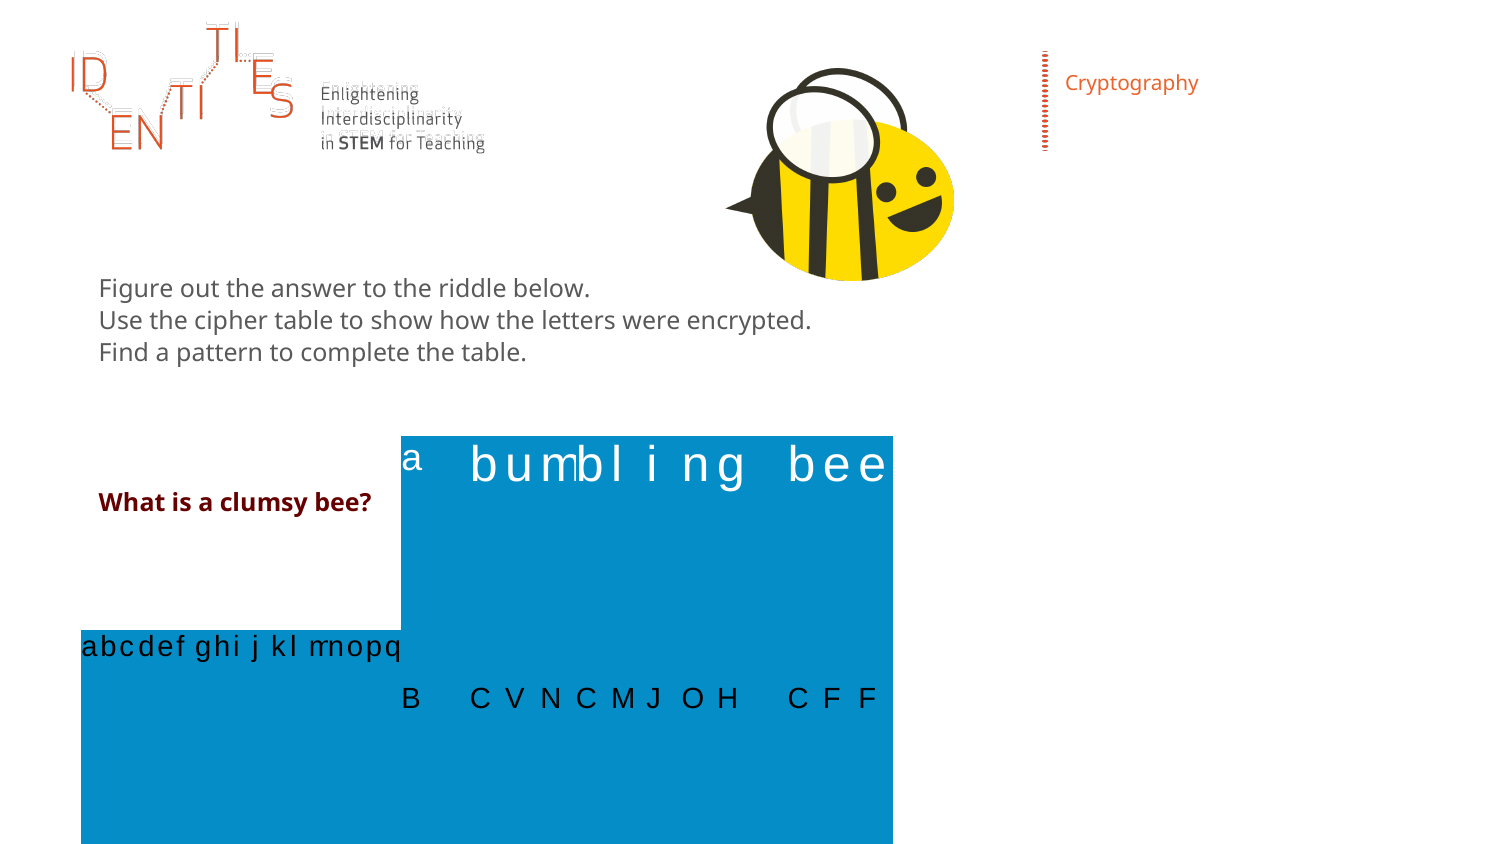

Cryptography
Figure out the answer to the riddle below.
Use the cipher table to show how the letters were encrypted.
Find a pattern to complete the table.
What is a clumsy bee?
| a | | b | u | m | b | l | i | n | g | | b | e | e |
| --- | --- | --- | --- | --- | --- | --- | --- | --- | --- | --- | --- | --- | --- |
| B | | C | V | N | C | M | J | O | H | | C | F | F |
| a | b | c | d | e | f | g | h | i | j | k | l | m | n | o | p | q | r | s | t | u | v | w | x | y | z |
| --- | --- | --- | --- | --- | --- | --- | --- | --- | --- | --- | --- | --- | --- | --- | --- | --- | --- | --- | --- | --- | --- | --- | --- | --- | --- |
| | | | | | | | | | | | | | | | | | | | | | | | | | |